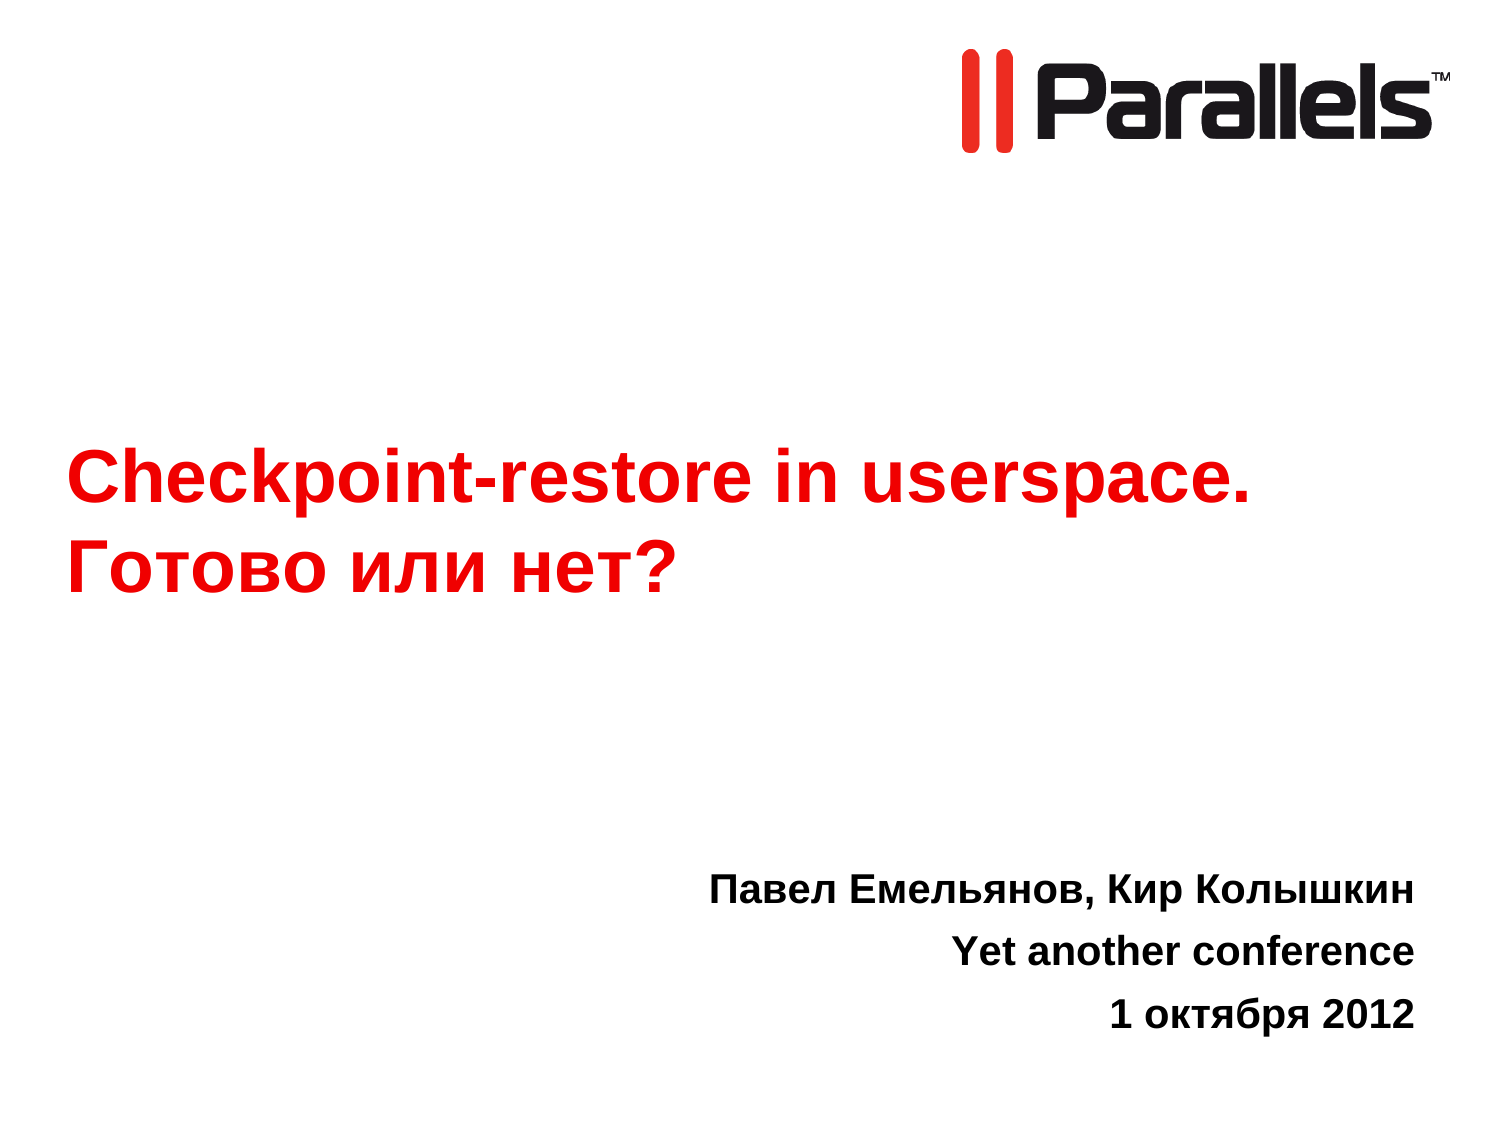

Checkpoint-restore in userspace.
Готово или нет?
Павел Емельянов, Кир Колышкин
Yet another conference
1 октября 2012
Confidential